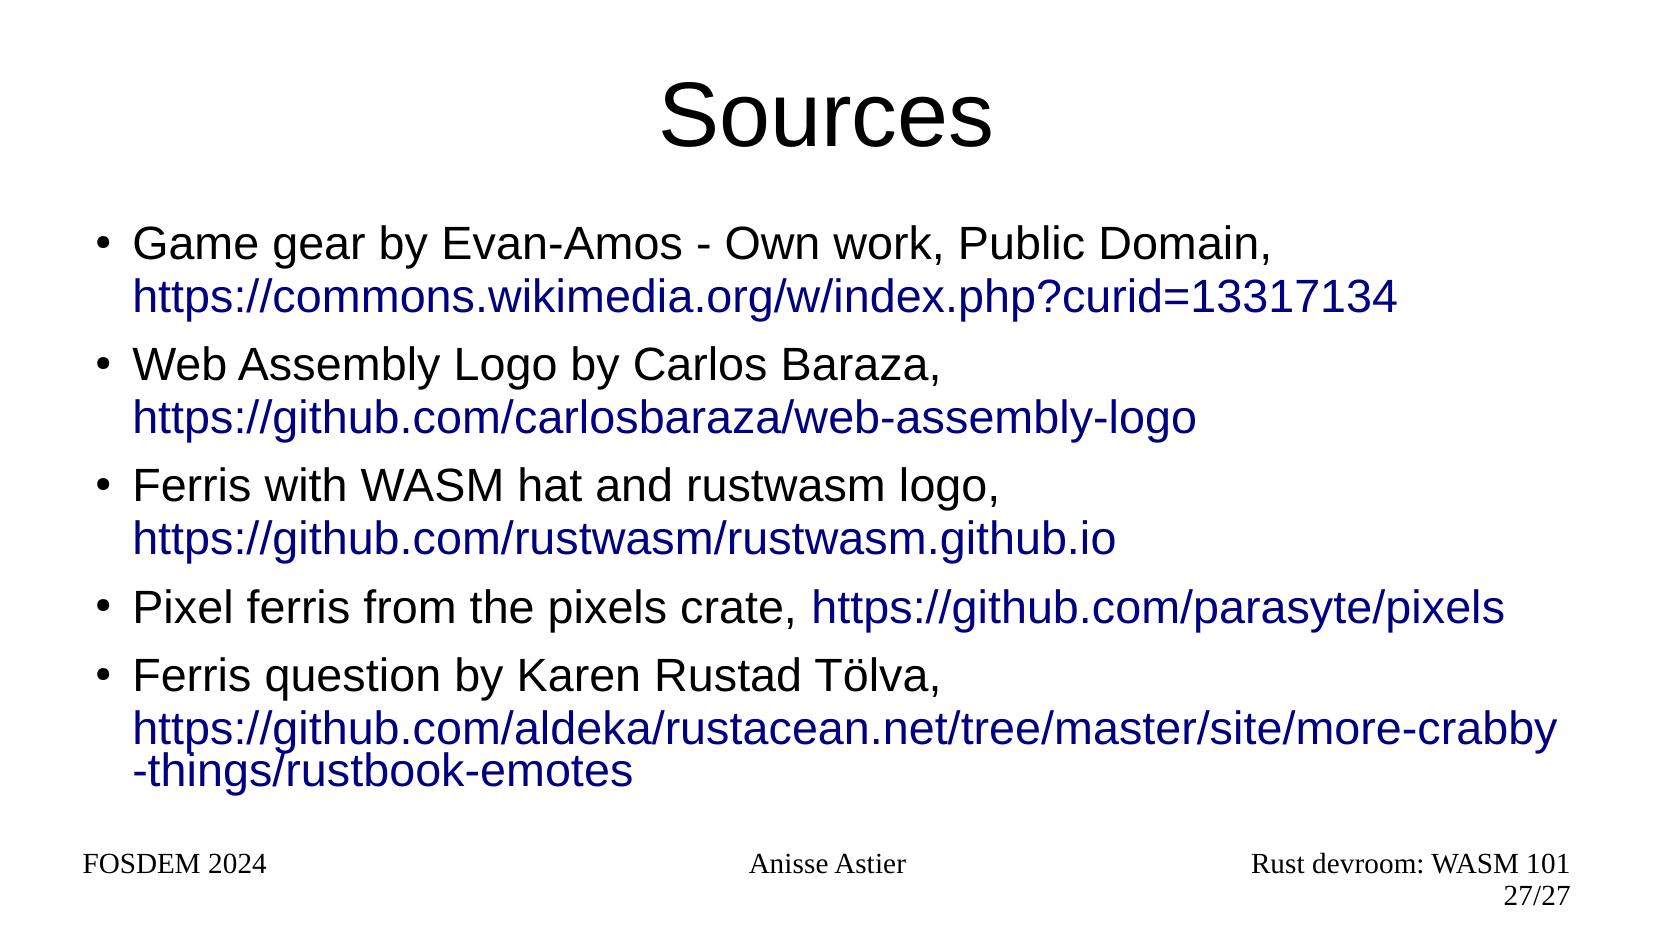

# Sources
Game gear by Evan-Amos - Own work, Public Domain, https://commons.wikimedia.org/w/index.php?curid=13317134
Web Assembly Logo by Carlos Baraza, https://github.com/carlosbaraza/web-assembly-logo
Ferris with WASM hat and rustwasm logo, https://github.com/rustwasm/rustwasm.github.io
Pixel ferris from the pixels crate, https://github.com/parasyte/pixels
Ferris question by Karen Rustad Tölva, https://github.com/aldeka/rustacean.net/tree/master/site/more-crabby-things/rustbook-emotes
27